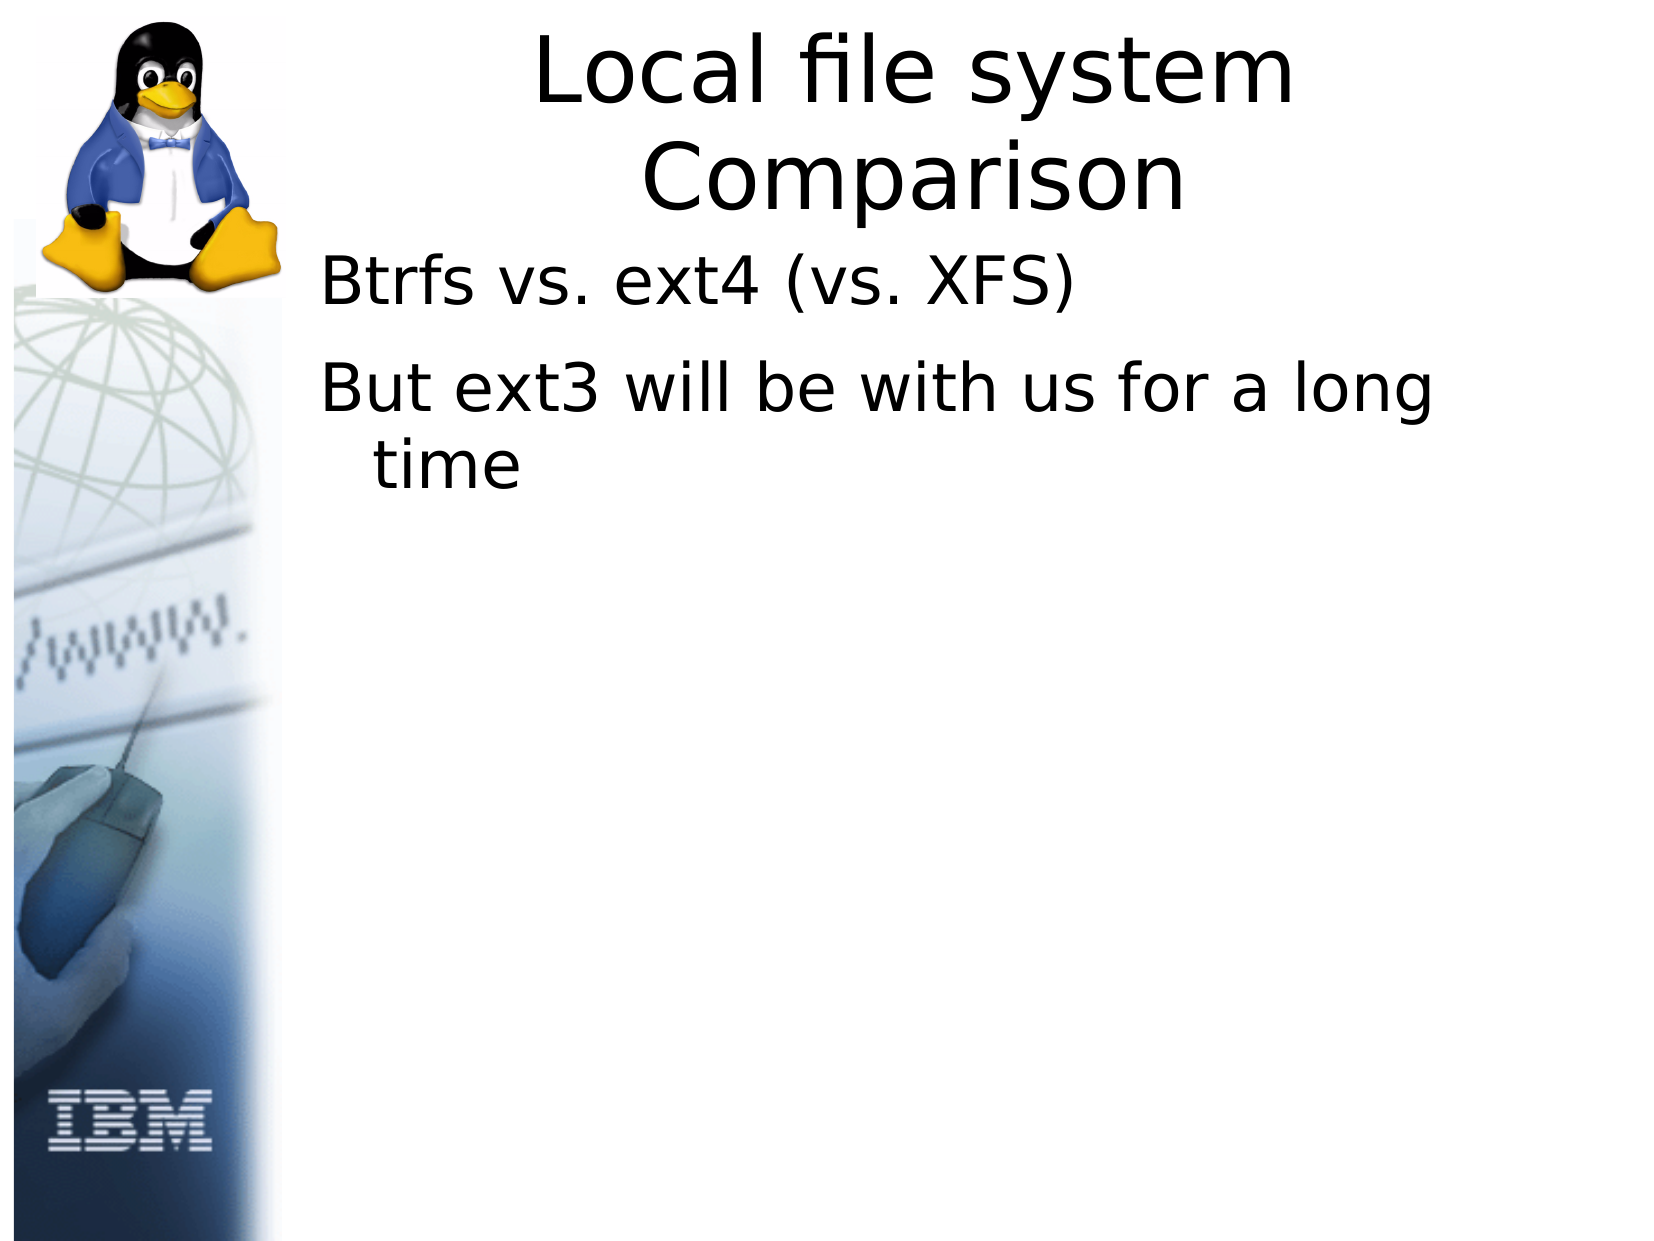

# Local file system Comparison
Btrfs vs. ext4 (vs. XFS)
But ext3 will be with us for a long time